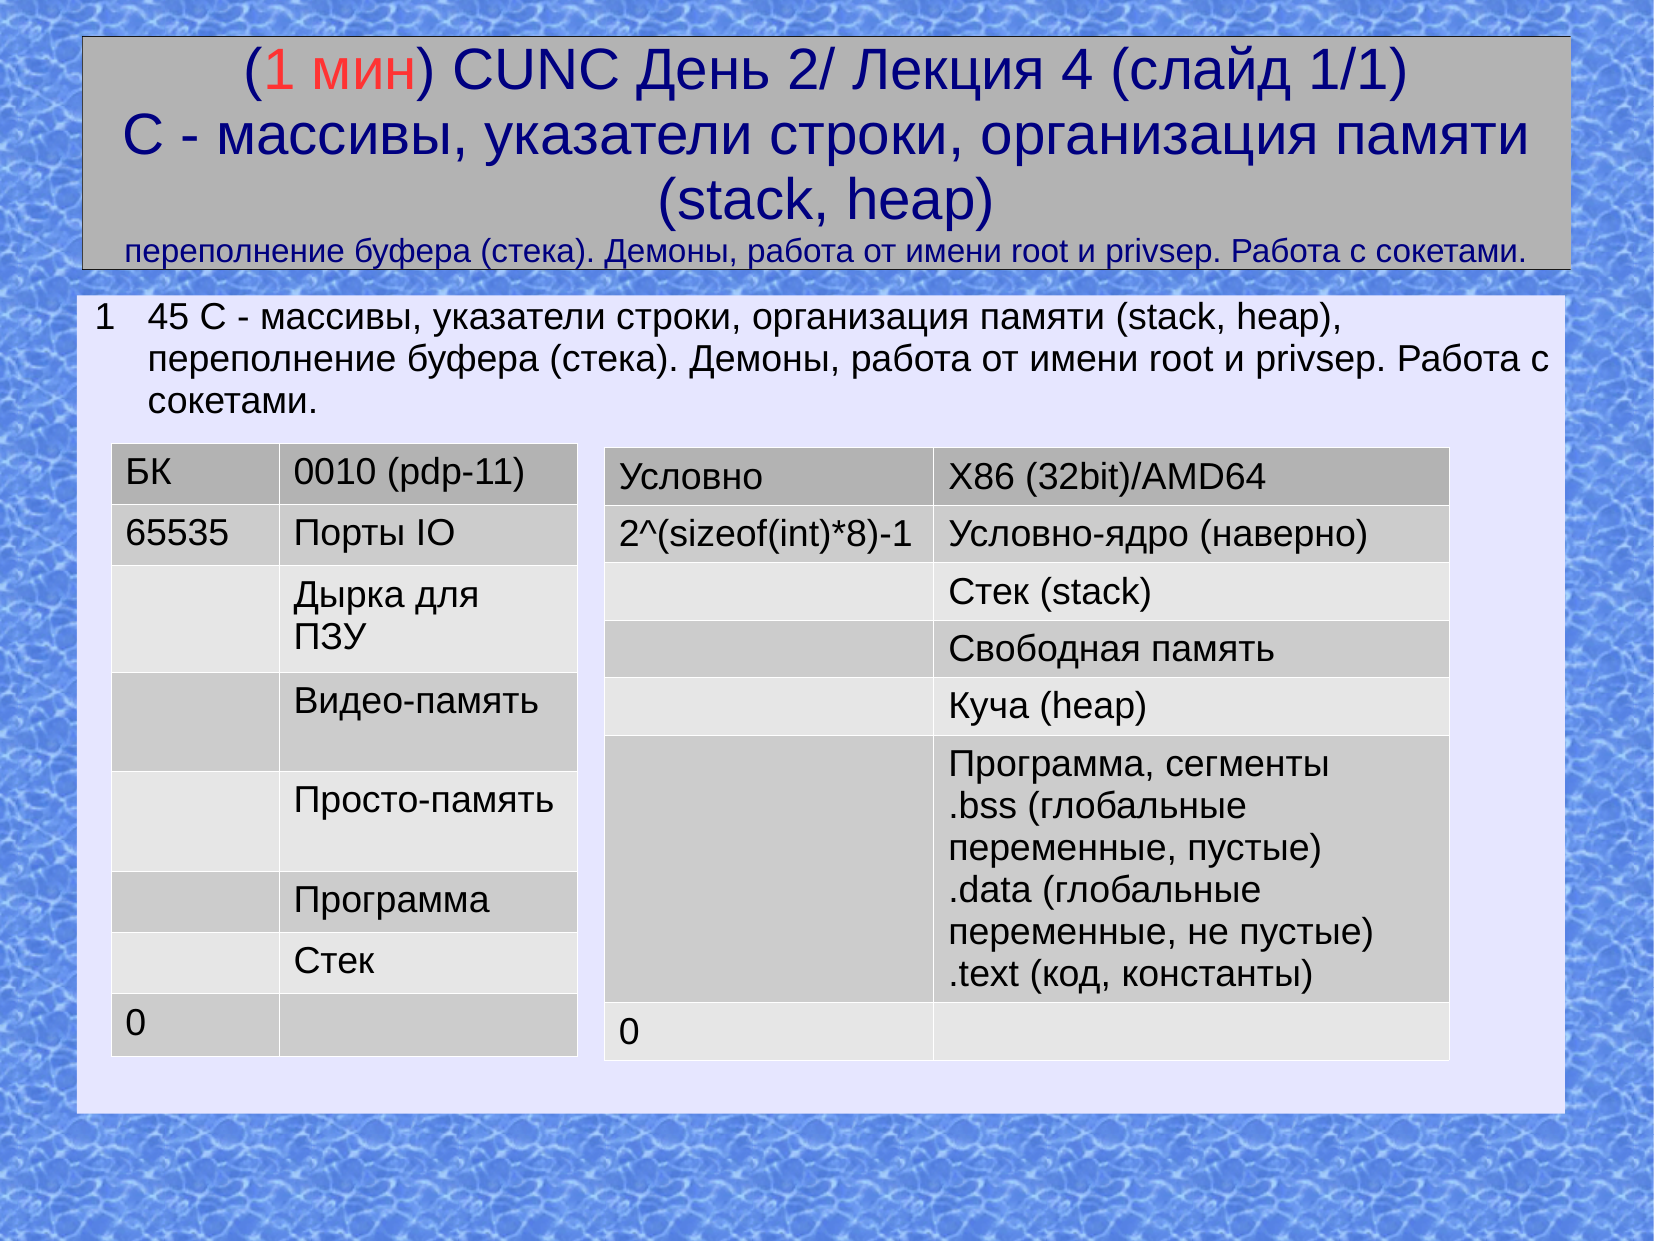

# (1 мин) CUNC День 2/ Лекция 4 (слайд 1/1) C - массивы, указатели строки, организация памяти (stack, heap) переполнение буфера (стека). Демоны, работа от имени root и privsep. Работа с сокетами.
45 C - массивы, указатели строки, организация памяти (stack, heap), переполнение буфера (стека). Демоны, работа от имени root и privsep. Работа с сокетами.
| БК | 0010 (pdp-11) |
| --- | --- |
| 65535 | Порты IO |
| | Дырка для ПЗУ |
| | Видео-память |
| | Просто-память |
| | Программа |
| | Стек |
| 0 | |
| Условно | X86 (32bit)/AMD64 |
| --- | --- |
| 2^(sizeof(int)\*8)-1 | Условно-ядро (наверно) |
| | Стек (stack) |
| | Свободная память |
| | Куча (heap) |
| | Программа, сегменты .bss (глобальные переменные, пустые) .data (глобальные переменные, не пустые) .text (код, константы) |
| 0 | |